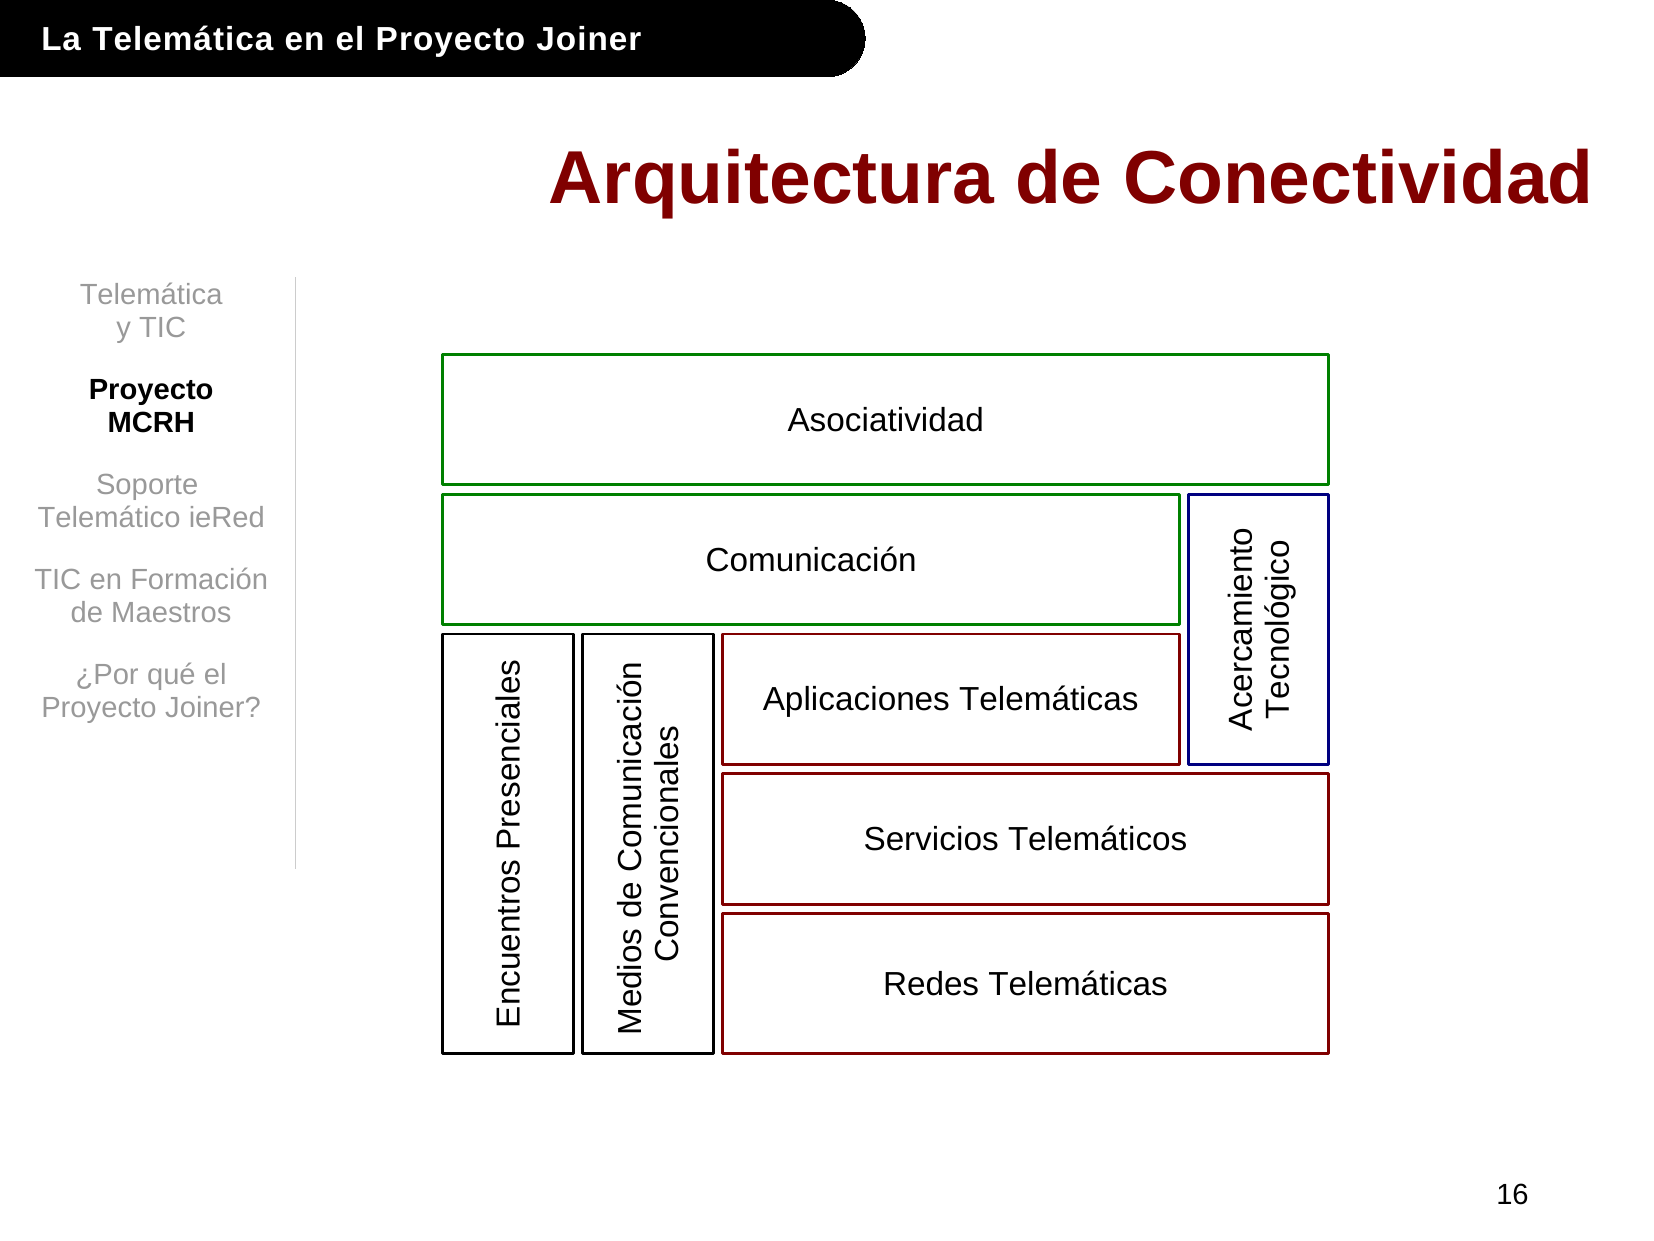

# Arquitectura de Conectividad
Telemática
y TIC
Proyecto
MCRH
Soporte
Telemático ieRed
TIC en Formación de Maestros
¿Por qué el Proyecto Joiner?
Asociatividad
Comunicación
Acercamiento
Tecnológico
Aplicaciones Telemáticas
Servicios Telemáticos
Encuentros Presenciales
Medios de Comunicación
Convencionales
Redes Telemáticas